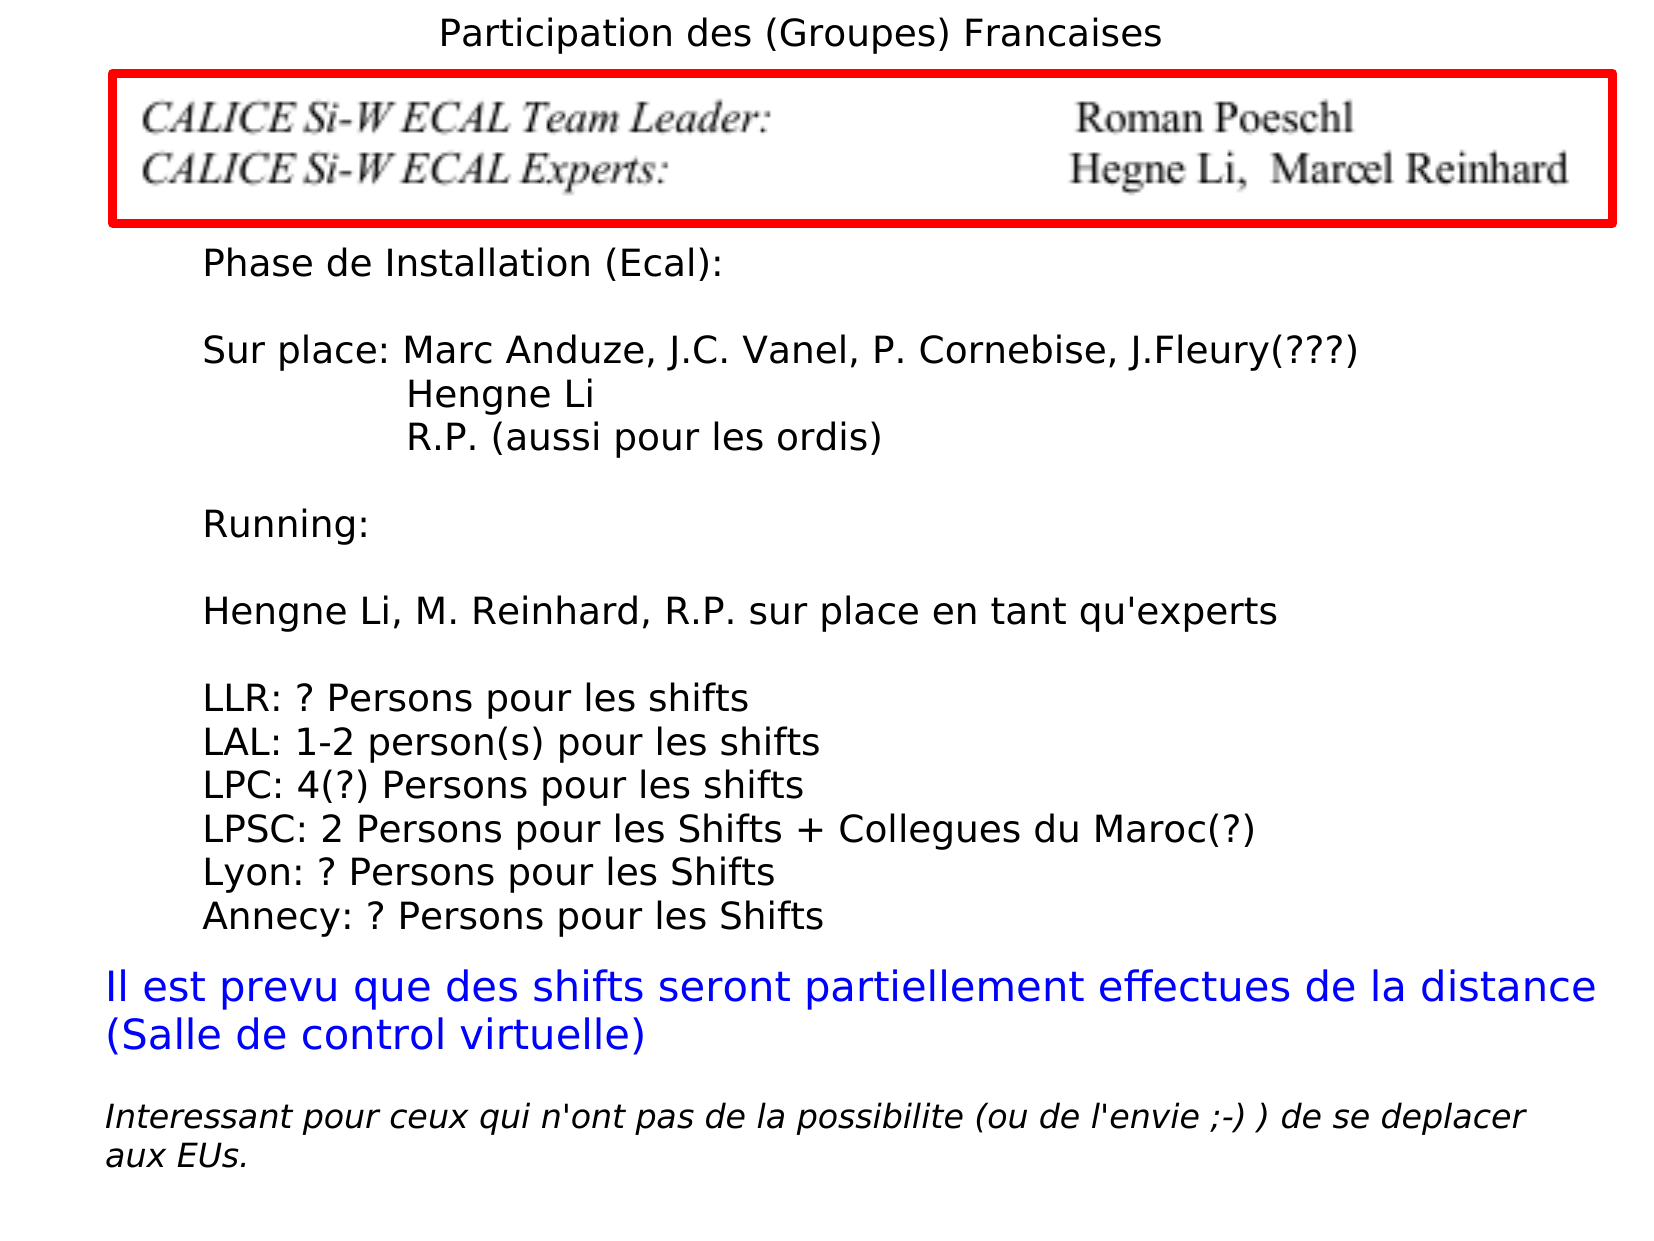

Participation des (Groupes) Francaises
Phase de Installation (Ecal):
Sur place: Marc Anduze, J.C. Vanel, P. Cornebise, J.Fleury(???)
 Hengne Li
 R.P. (aussi pour les ordis)
Running:
Hengne Li, M. Reinhard, R.P. sur place en tant qu'experts
LLR: ? Persons pour les shifts
LAL: 1-2 person(s) pour les shifts
LPC: 4(?) Persons pour les shifts
LPSC: 2 Persons pour les Shifts + Collegues du Maroc(?)
Lyon: ? Persons pour les Shifts
Annecy: ? Persons pour les Shifts
Il est prevu que des shifts seront partiellement effectues de la distance
(Salle de control virtuelle)
Interessant pour ceux qui n'ont pas de la possibilite (ou de l'envie ;-) ) de se deplacer
aux EUs.